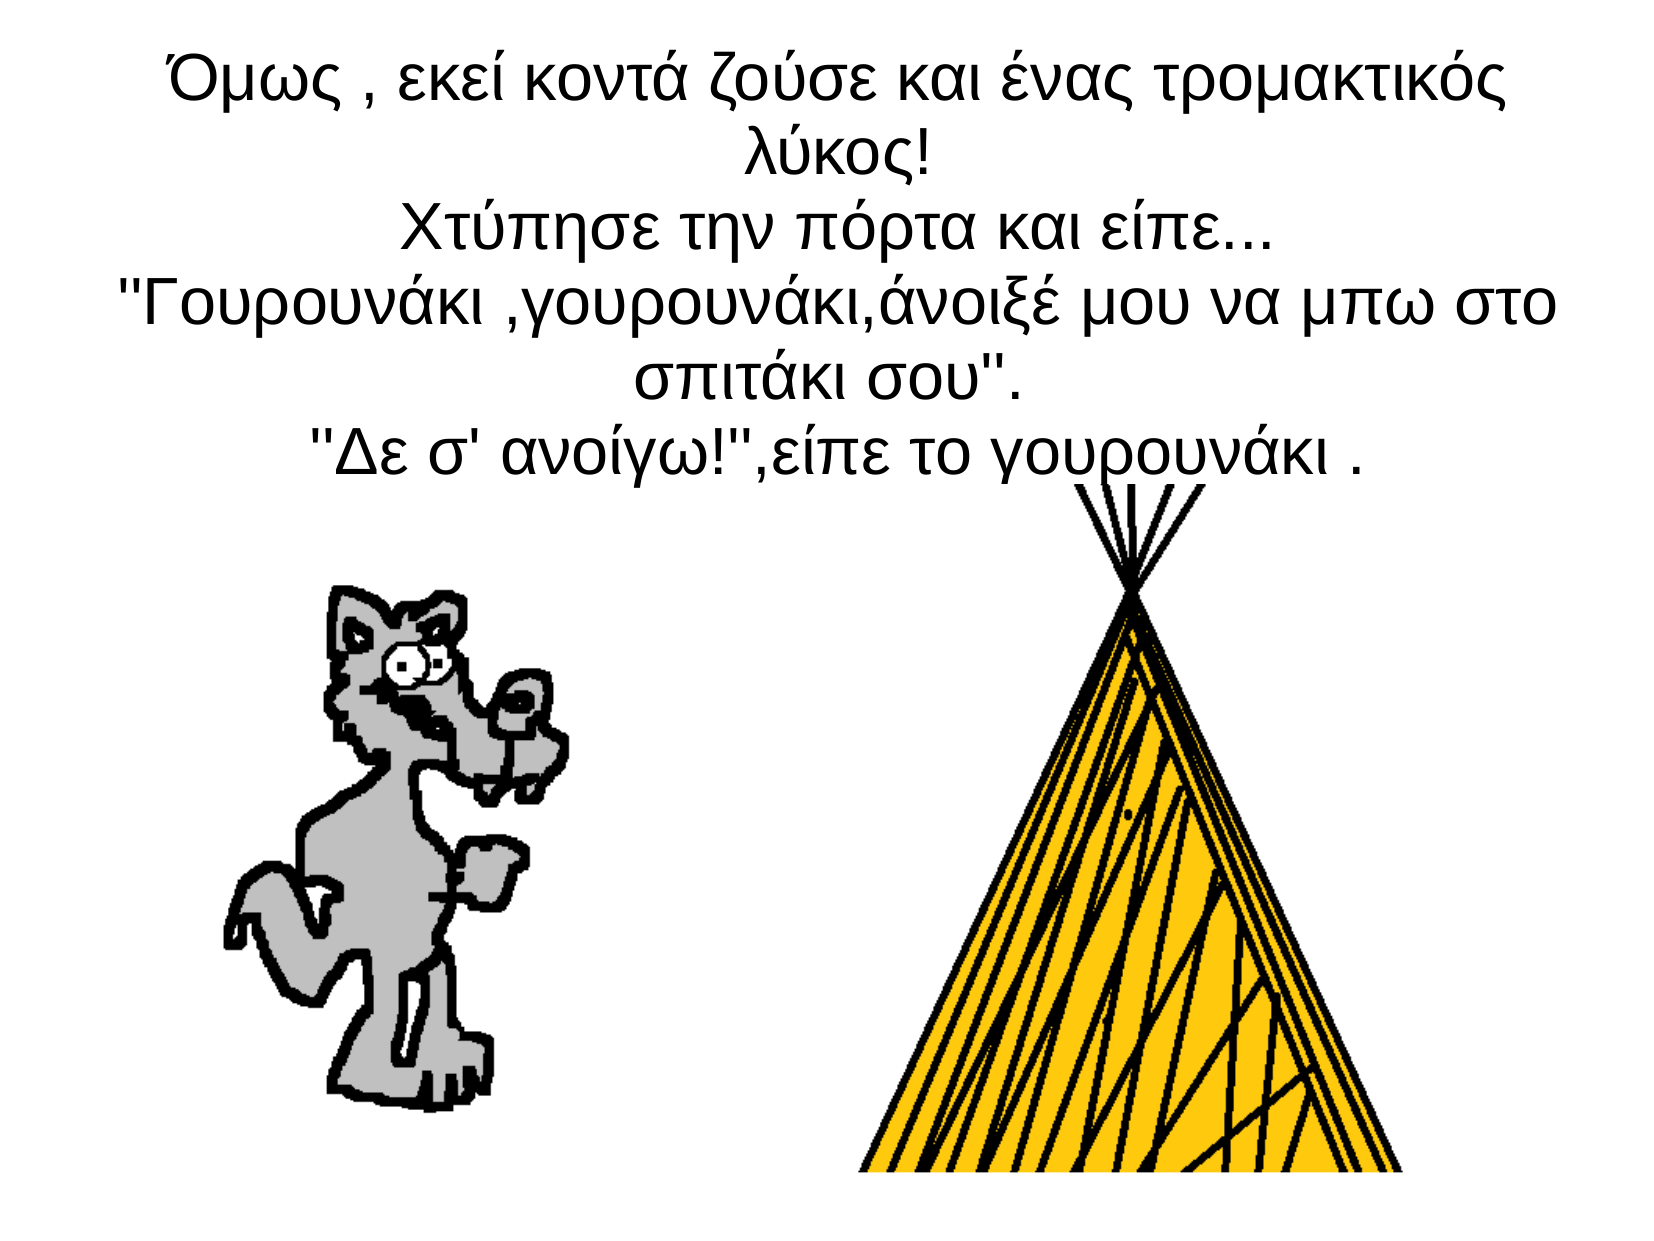

# Όμως , εκεί κοντά ζούσε και ένας τρομακτικός λύκος!
Χτύπησε την πόρτα και είπε...
''Γουρουνάκι ,γουρουνάκι,άνοιξέ μου να μπω στο σπιτάκι σου''.
''Δε σ' ανοίγω!'',είπε το γουρουνάκι .